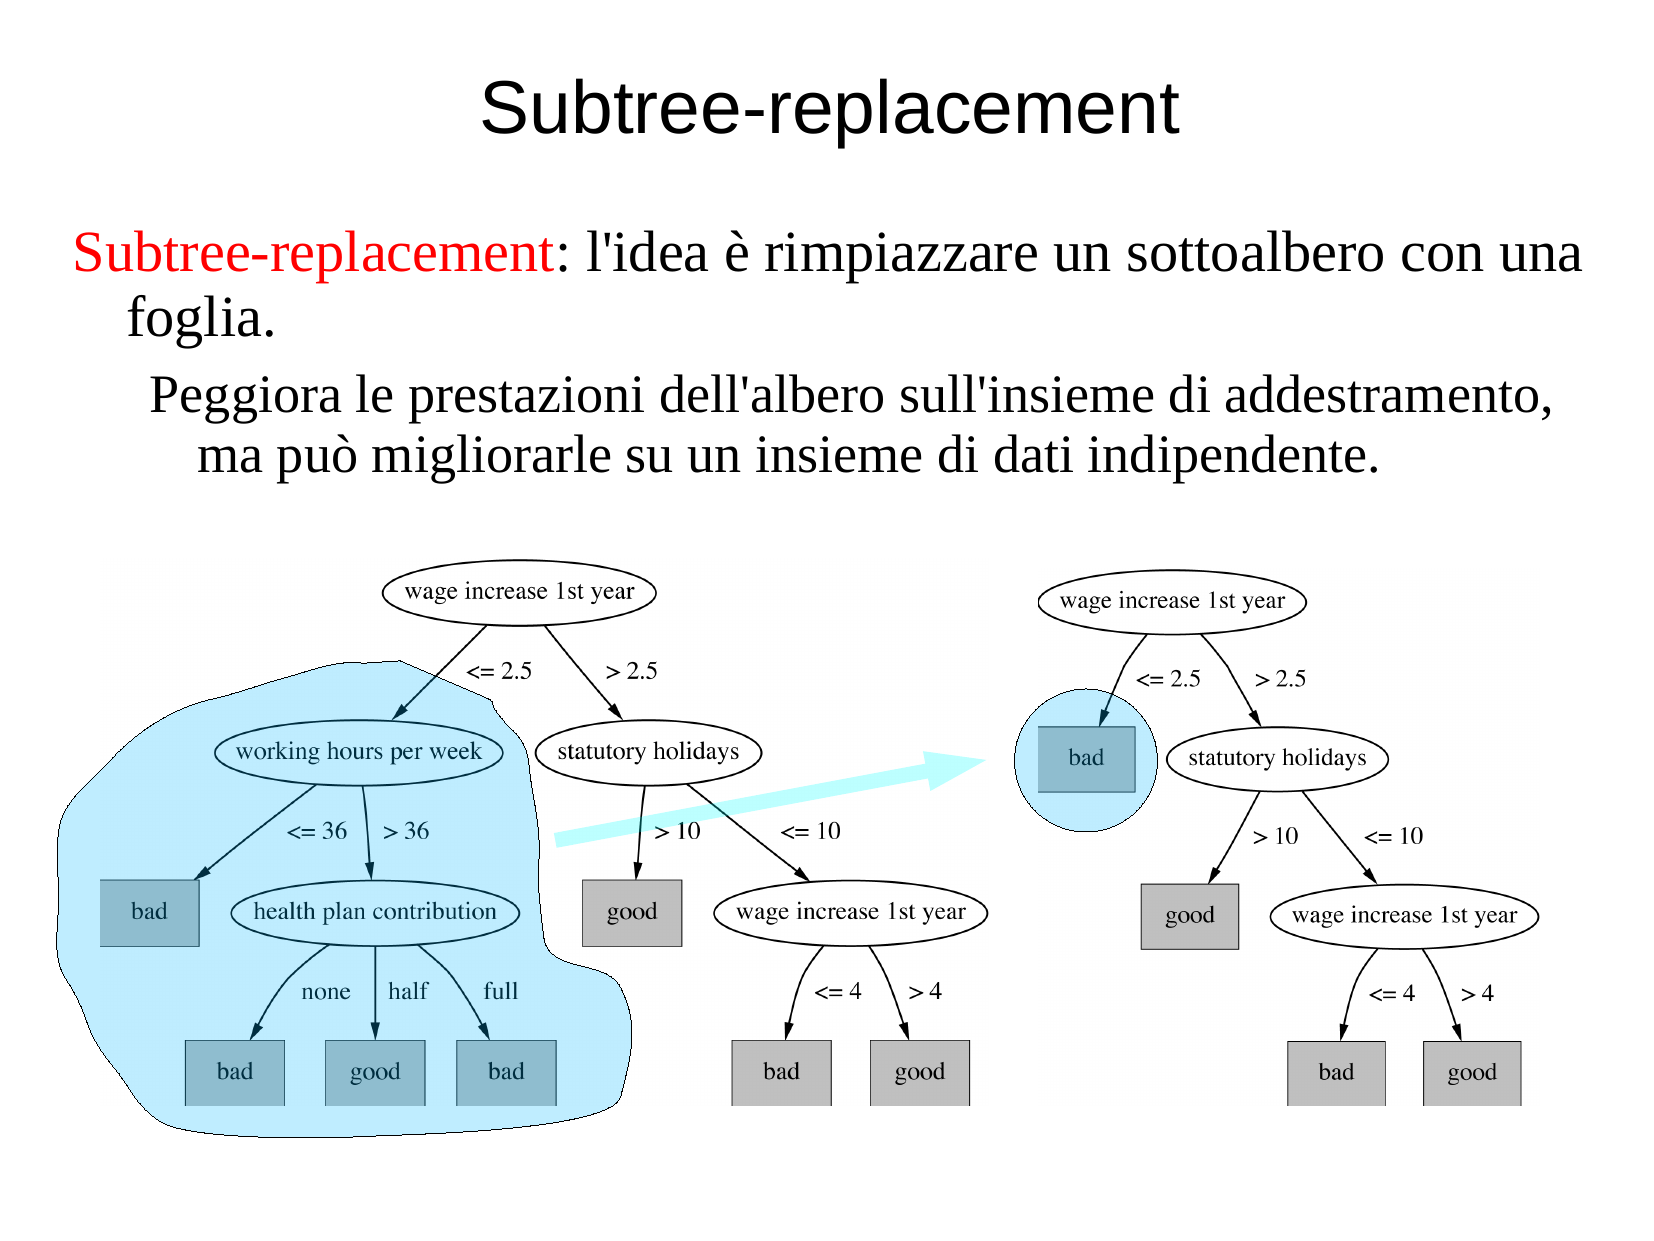

# Subtree-replacement
Subtree-replacement: l'idea è rimpiazzare un sottoalbero con una foglia.
Peggiora le prestazioni dell'albero sull'insieme di addestramento, ma può migliorarle su un insieme di dati indipendente.